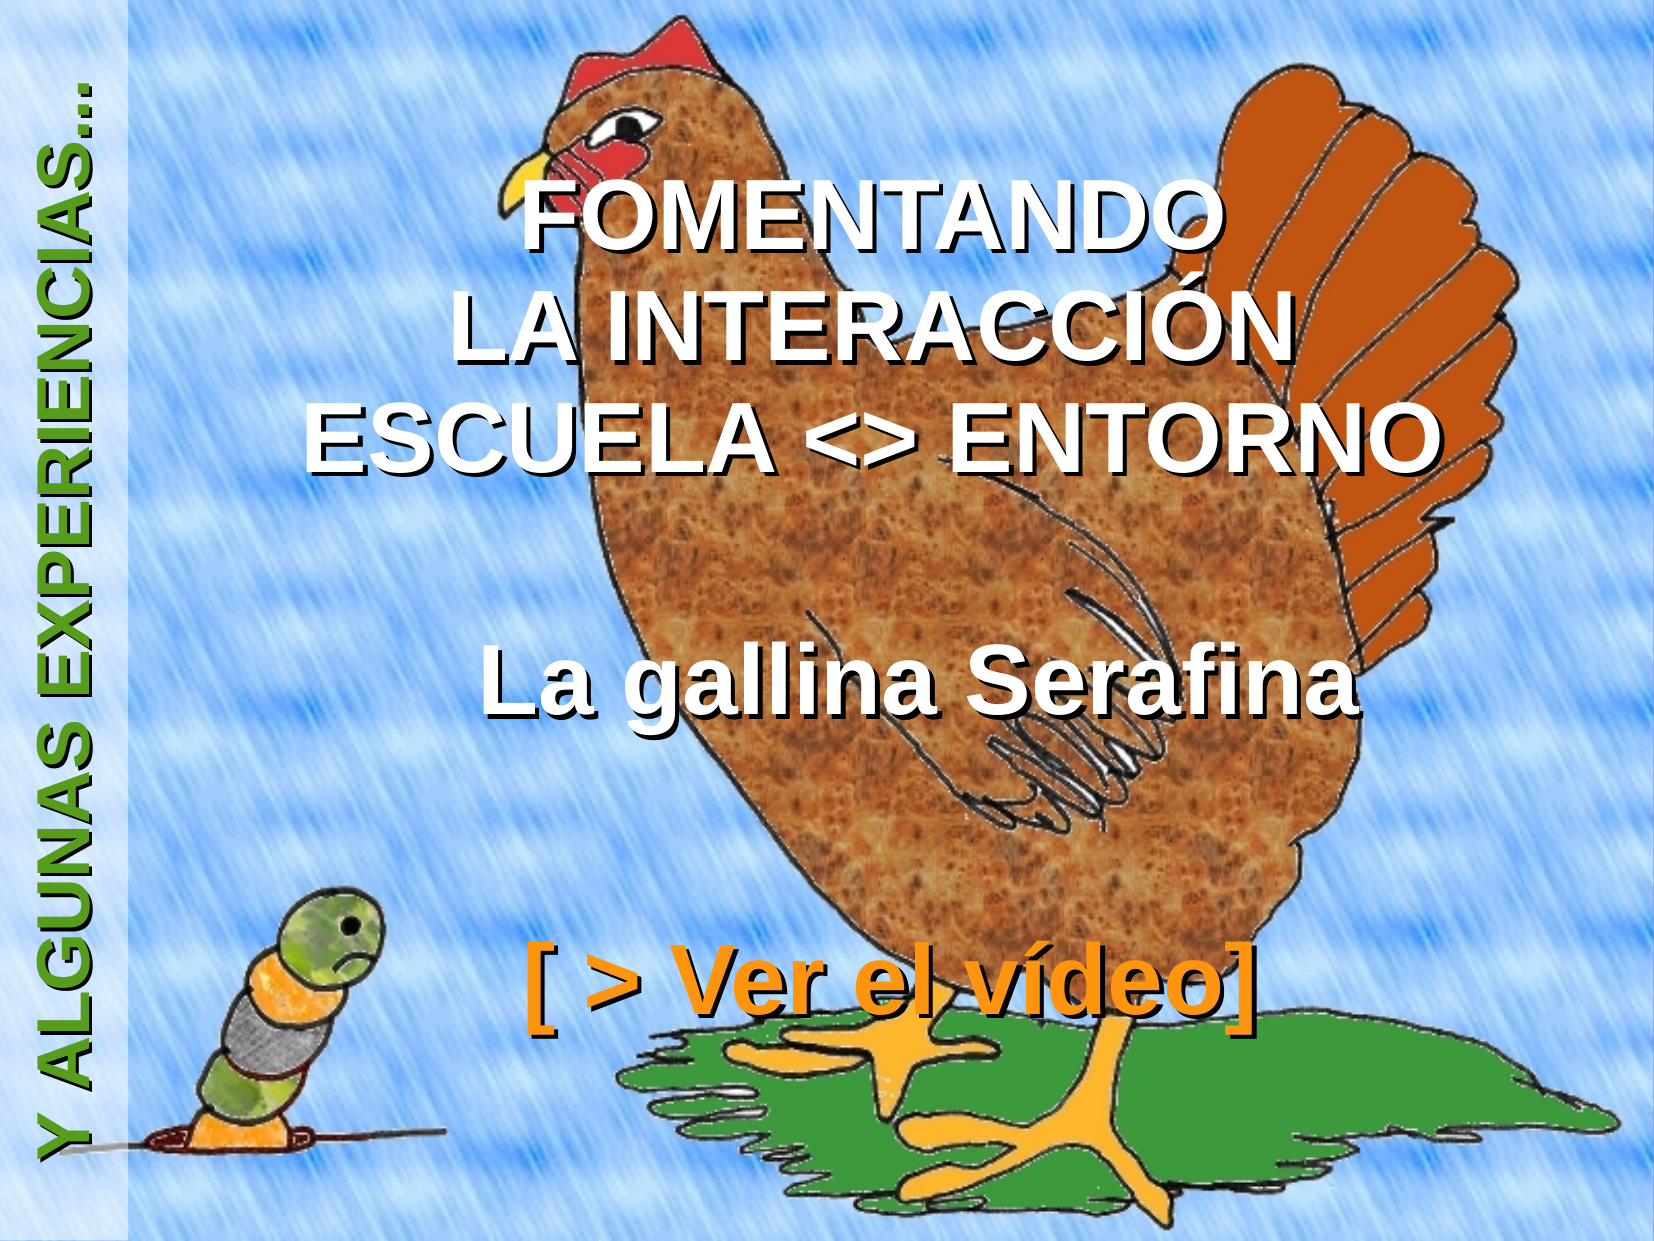

# FOMENTANDO
LA INTERACCIÓN
ESCUELA <> ENTORNO
La gallina Serafina
[ > Ver el vídeo]
Y ALGUNAS EXPERIENCIAS...